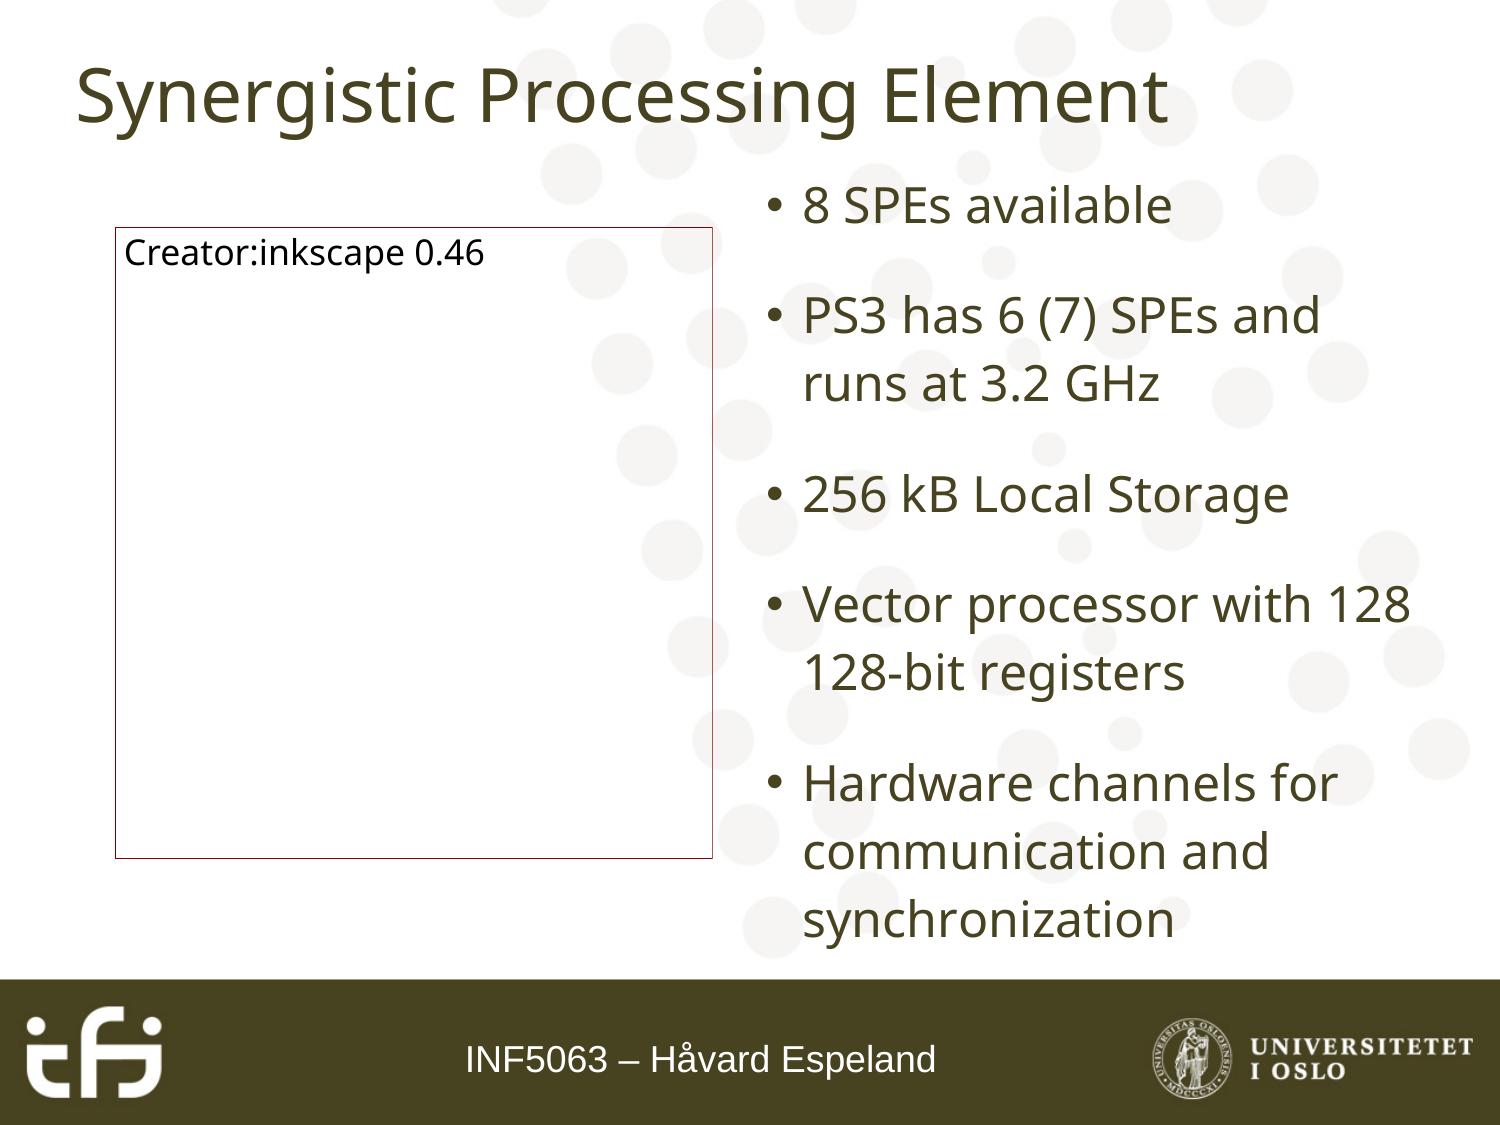

# Synergistic Processing Element
8 SPEs available
PS3 has 6 (7) SPEs and runs at 3.2 GHz
256 kB Local Storage
Vector processor with 128 128-bit registers
Hardware channels for communication and synchronization